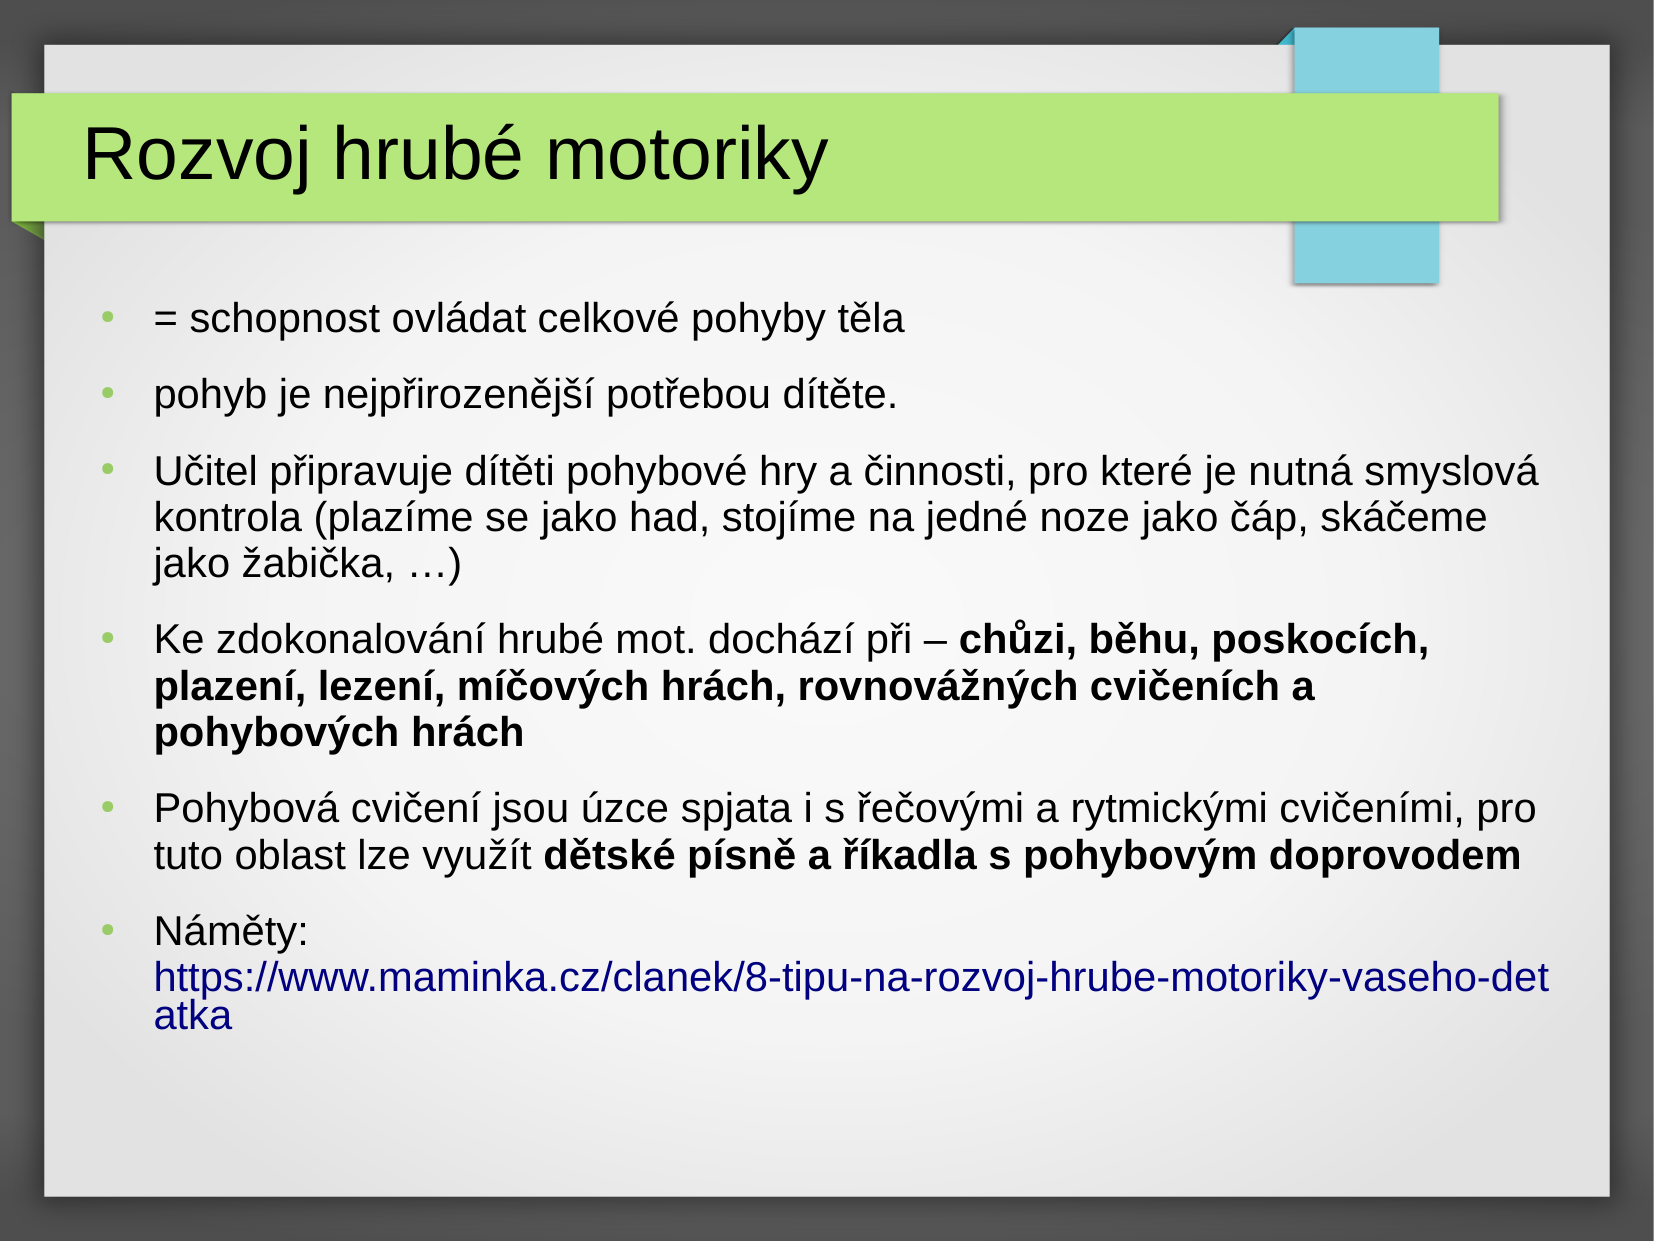

# Rozvoj hrubé motoriky
= schopnost ovládat celkové pohyby těla
pohyb je nejpřirozenější potřebou dítěte.
Učitel připravuje dítěti pohybové hry a činnosti, pro které je nutná smyslová kontrola (plazíme se jako had, stojíme na jedné noze jako čáp, skáčeme jako žabička, …)
Ke zdokonalování hrubé mot. dochází při – chůzi, běhu, poskocích, plazení, lezení, míčových hrách, rovnovážných cvičeních a pohybových hrách
Pohybová cvičení jsou úzce spjata i s řečovými a rytmickými cvičeními, pro tuto oblast lze využít dětské písně a říkadla s pohybovým doprovodem
Náměty: https://www.maminka.cz/clanek/8-tipu-na-rozvoj-hrube-motoriky-vaseho-detatka